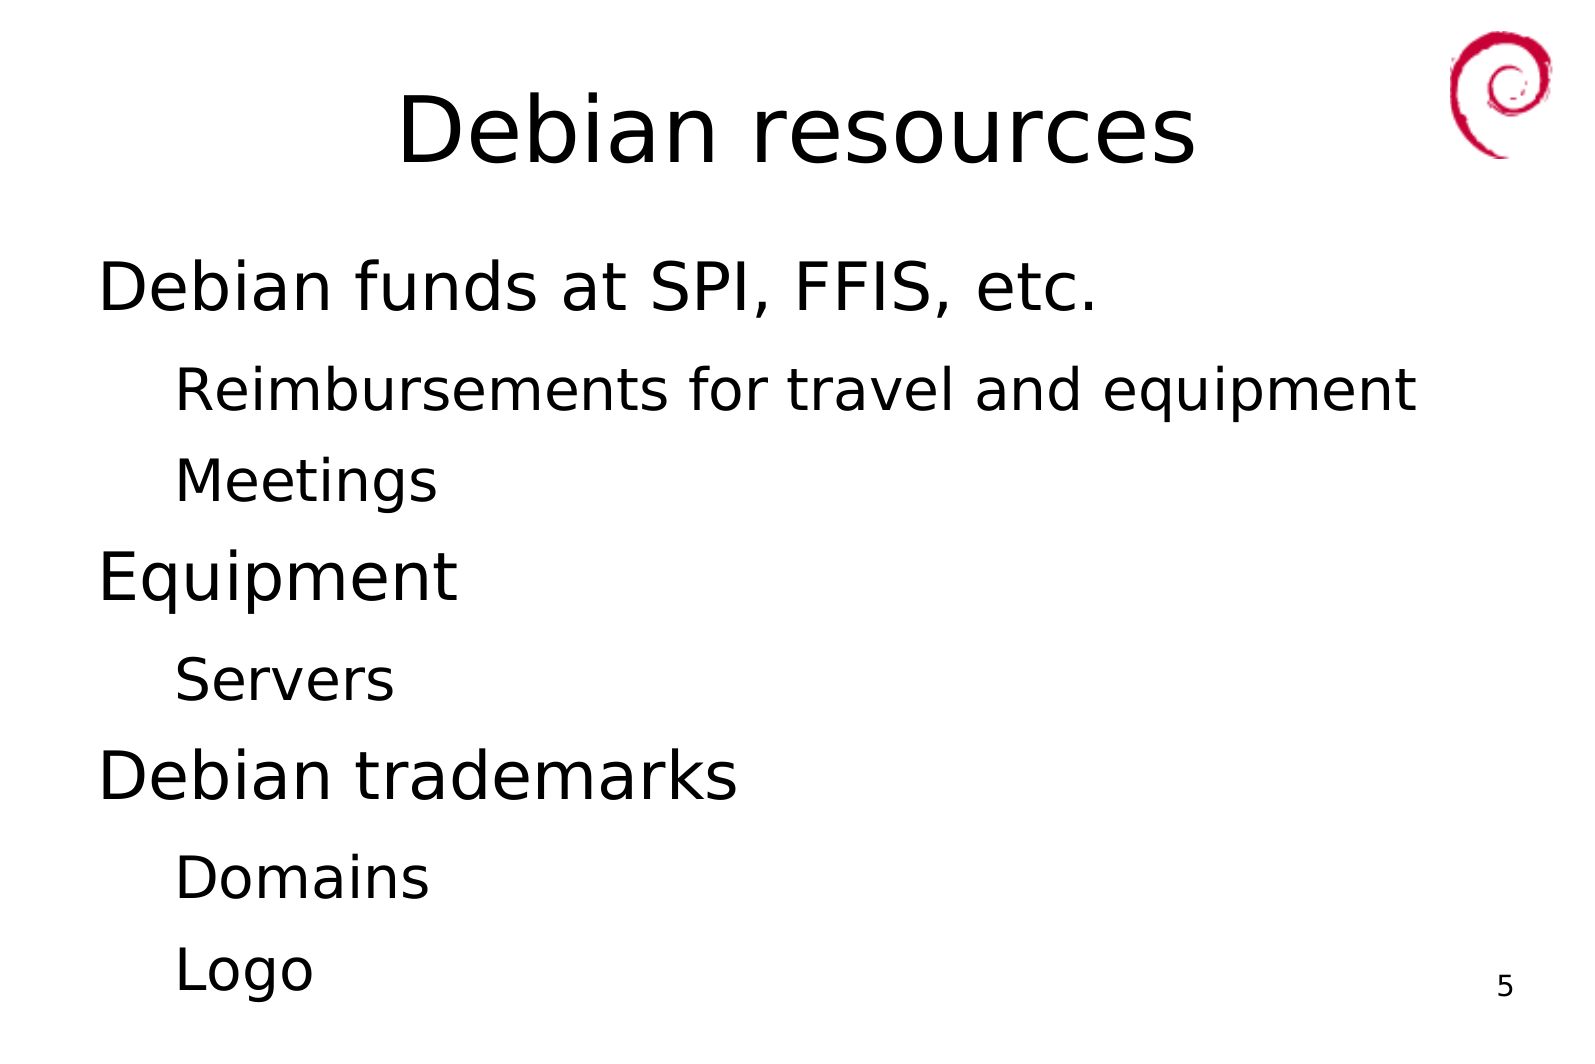

# Debian resources
Debian funds at SPI, FFIS, etc.
Reimbursements for travel and equipment
Meetings
Equipment
Servers
Debian trademarks
Domains
Logo
5